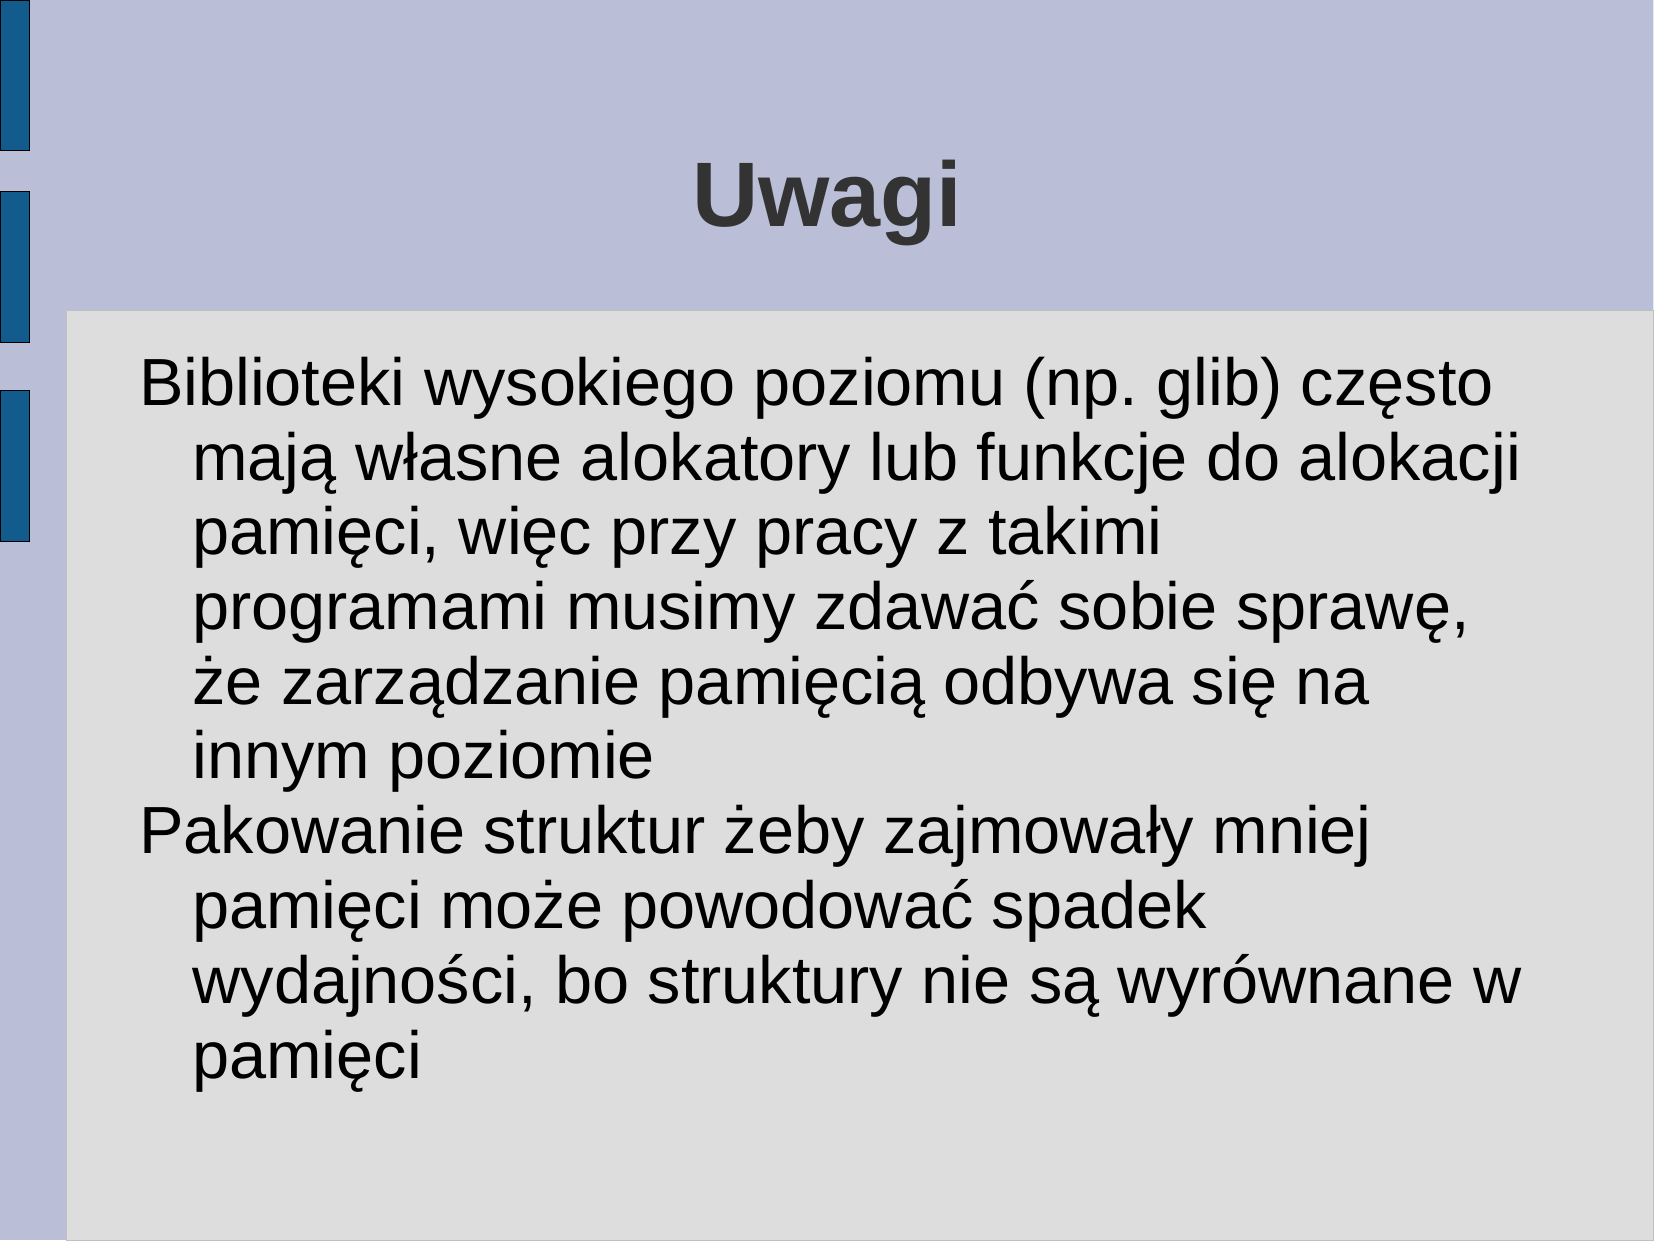

# Uwagi
Biblioteki wysokiego poziomu (np. glib) często mają własne alokatory lub funkcje do alokacji pamięci, więc przy pracy z takimi programami musimy zdawać sobie sprawę, że zarządzanie pamięcią odbywa się na innym poziomie
Pakowanie struktur żeby zajmowały mniej pamięci może powodować spadek wydajności, bo struktury nie są wyrównane w pamięci